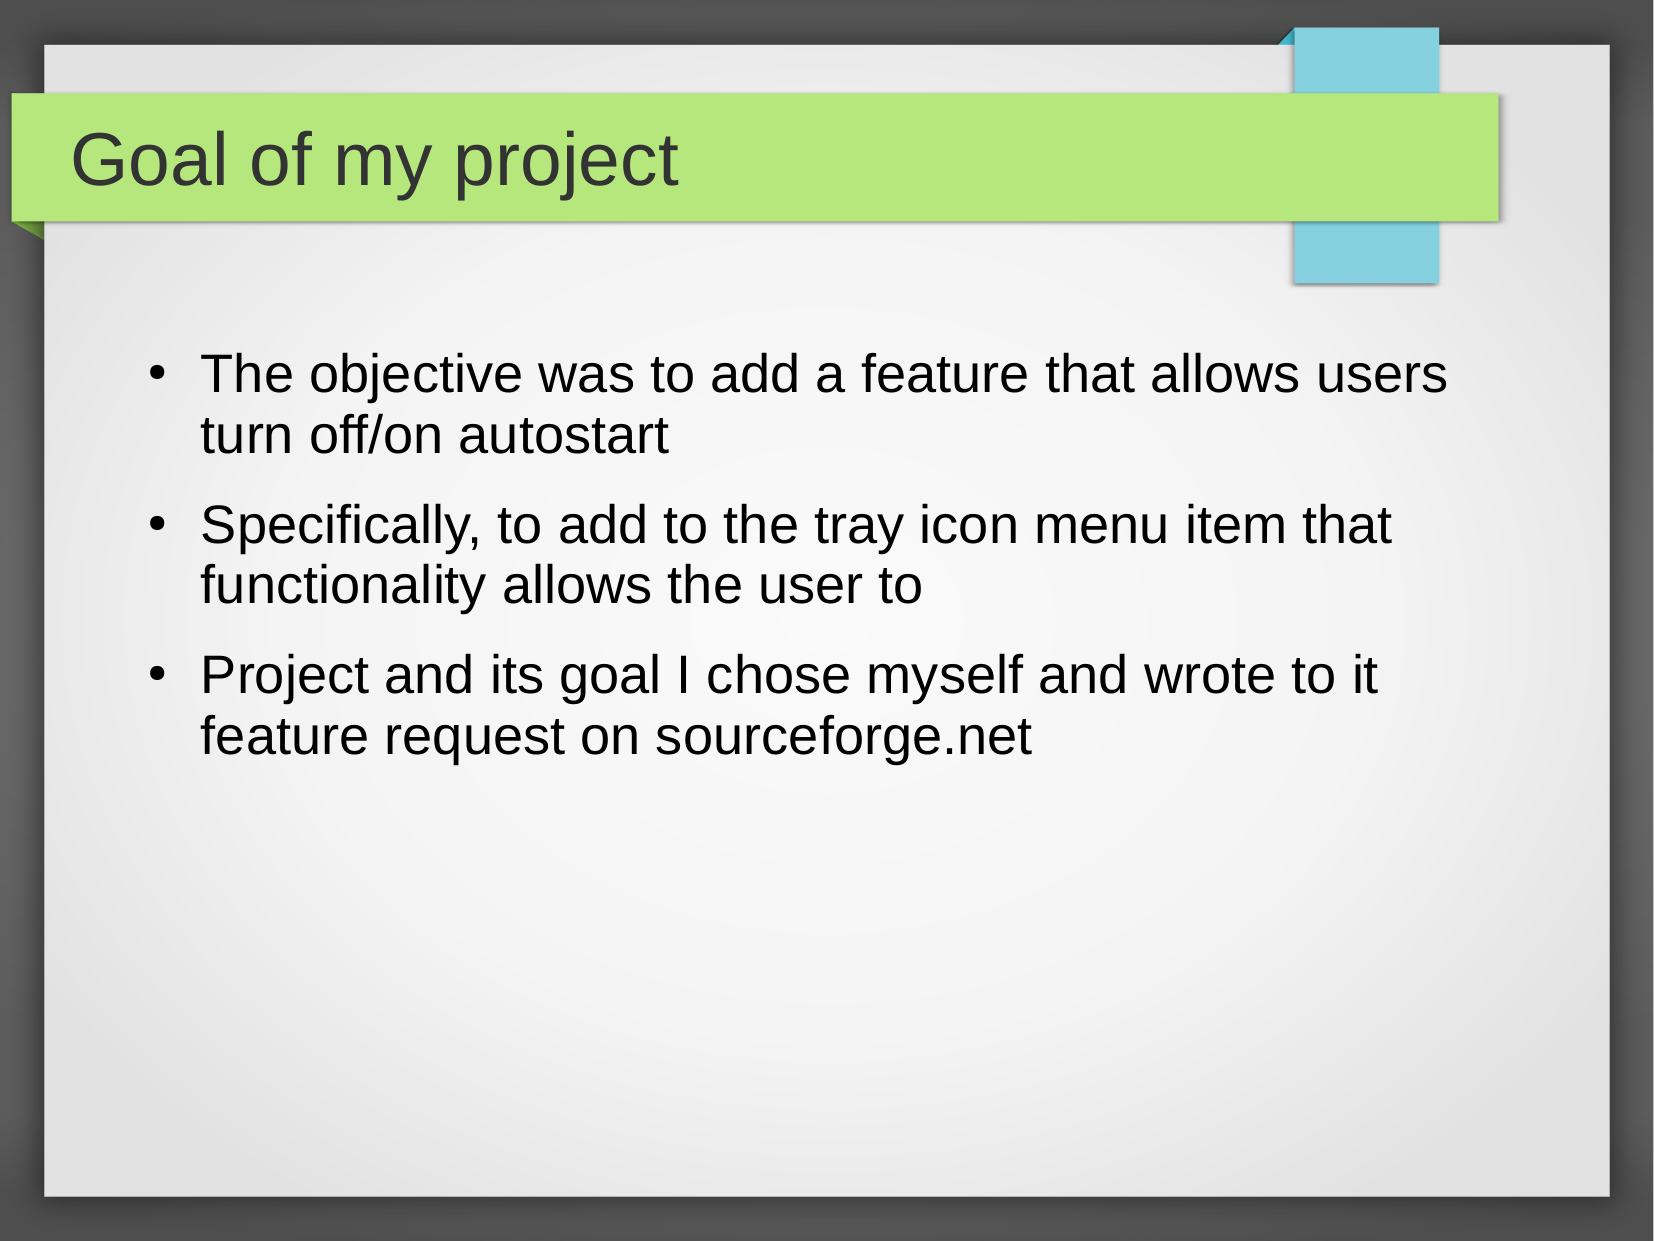

# Goal of my project
The objective was to add a feature that allows users turn off/on autostart
Specifically, to add to the tray icon menu item that functionality allows the user to
Project and its goal I chose myself and wrote to it feature request on sourceforge.net